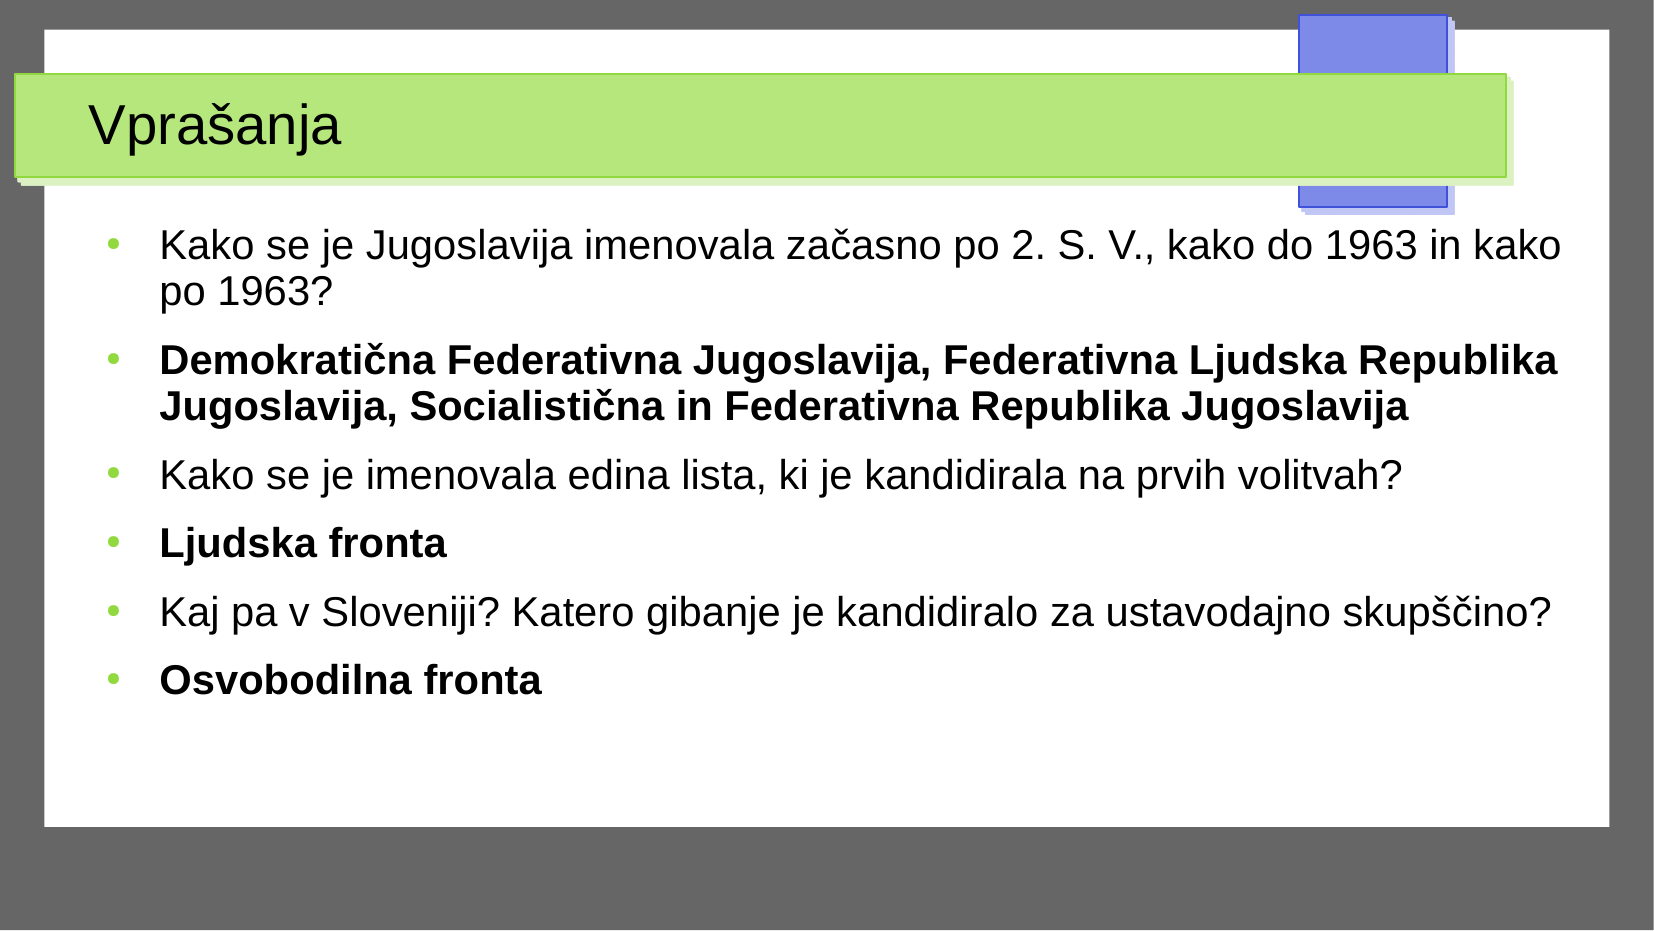

# Vprašanja
Kako se je Jugoslavija imenovala začasno po 2. S. V., kako do 1963 in kako po 1963?
Demokratična Federativna Jugoslavija, Federativna Ljudska Republika Jugoslavija, Socialistična in Federativna Republika Jugoslavija
Kako se je imenovala edina lista, ki je kandidirala na prvih volitvah?
Ljudska fronta
Kaj pa v Sloveniji? Katero gibanje je kandidiralo za ustavodajno skupščino?
Osvobodilna fronta